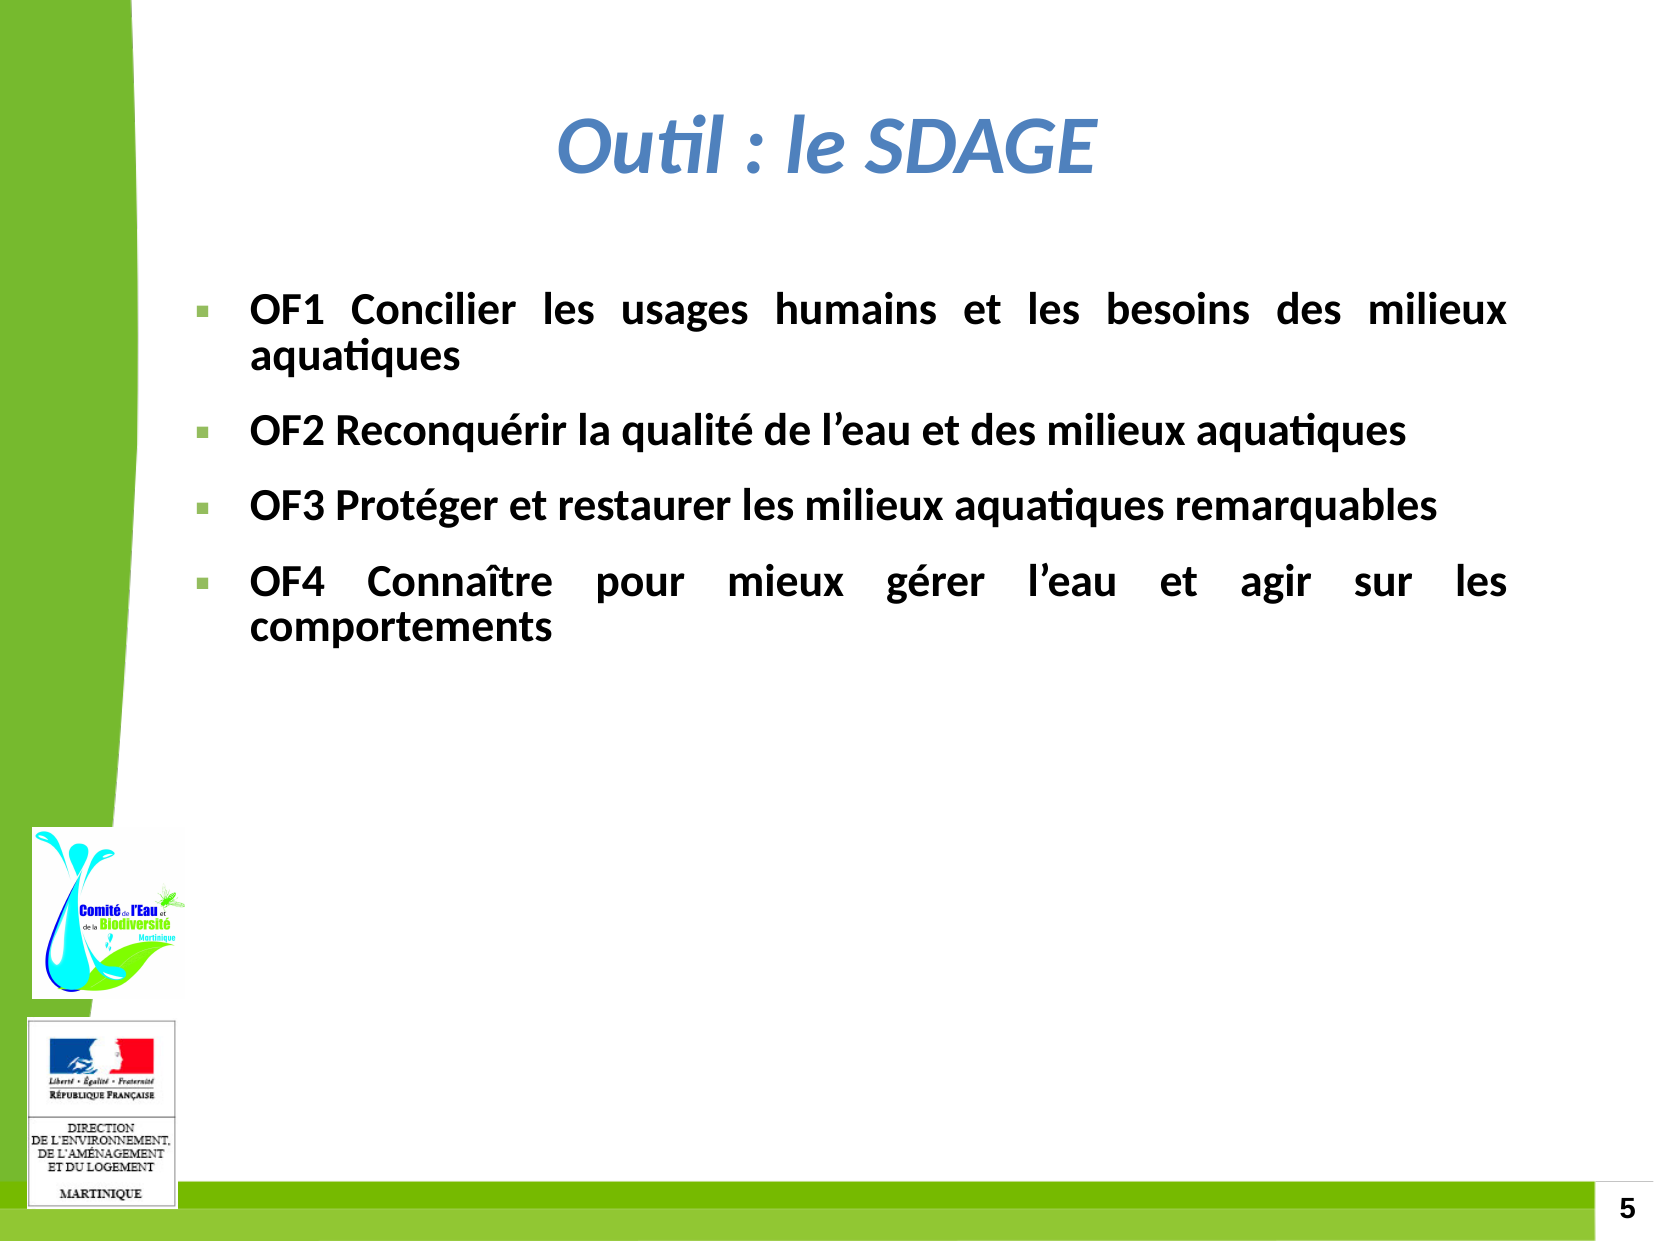

# Outil : le SDAGE
OF1 Concilier les usages humains et les besoins des milieux aquatiques
OF2 Reconquérir la qualité de l’eau et des milieux aquatiques
OF3 Protéger et restaurer les milieux aquatiques remarquables
OF4 Connaître pour mieux gérer l’eau et agir sur les comportements